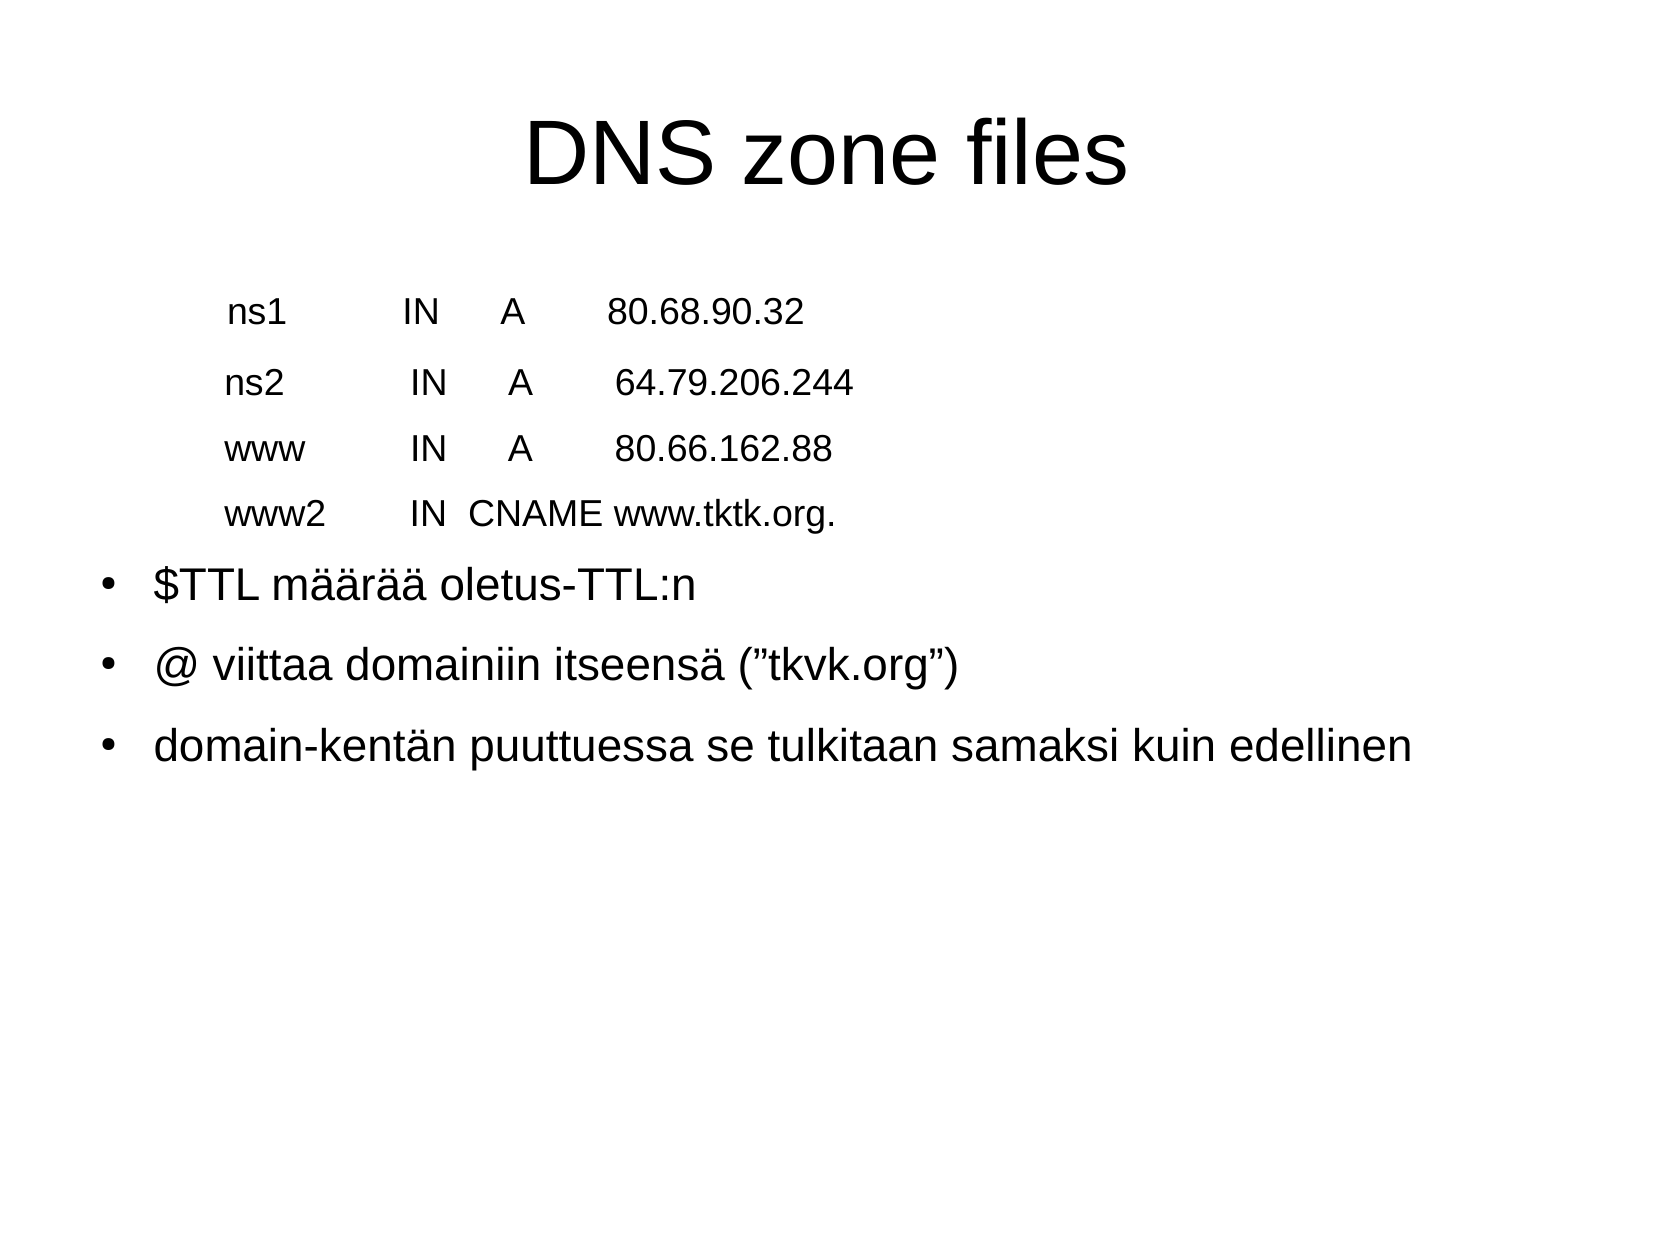

# DNS zone files
 ns1 IN A 80.68.90.32
ns2 IN A 64.79.206.244
www IN A 80.66.162.88
www2 IN CNAME www.tktk.org.
$TTL määrää oletus-TTL:n
@ viittaa domainiin itseensä (”tkvk.org”)
domain-kentän puuttuessa se tulkitaan samaksi kuin edellinen